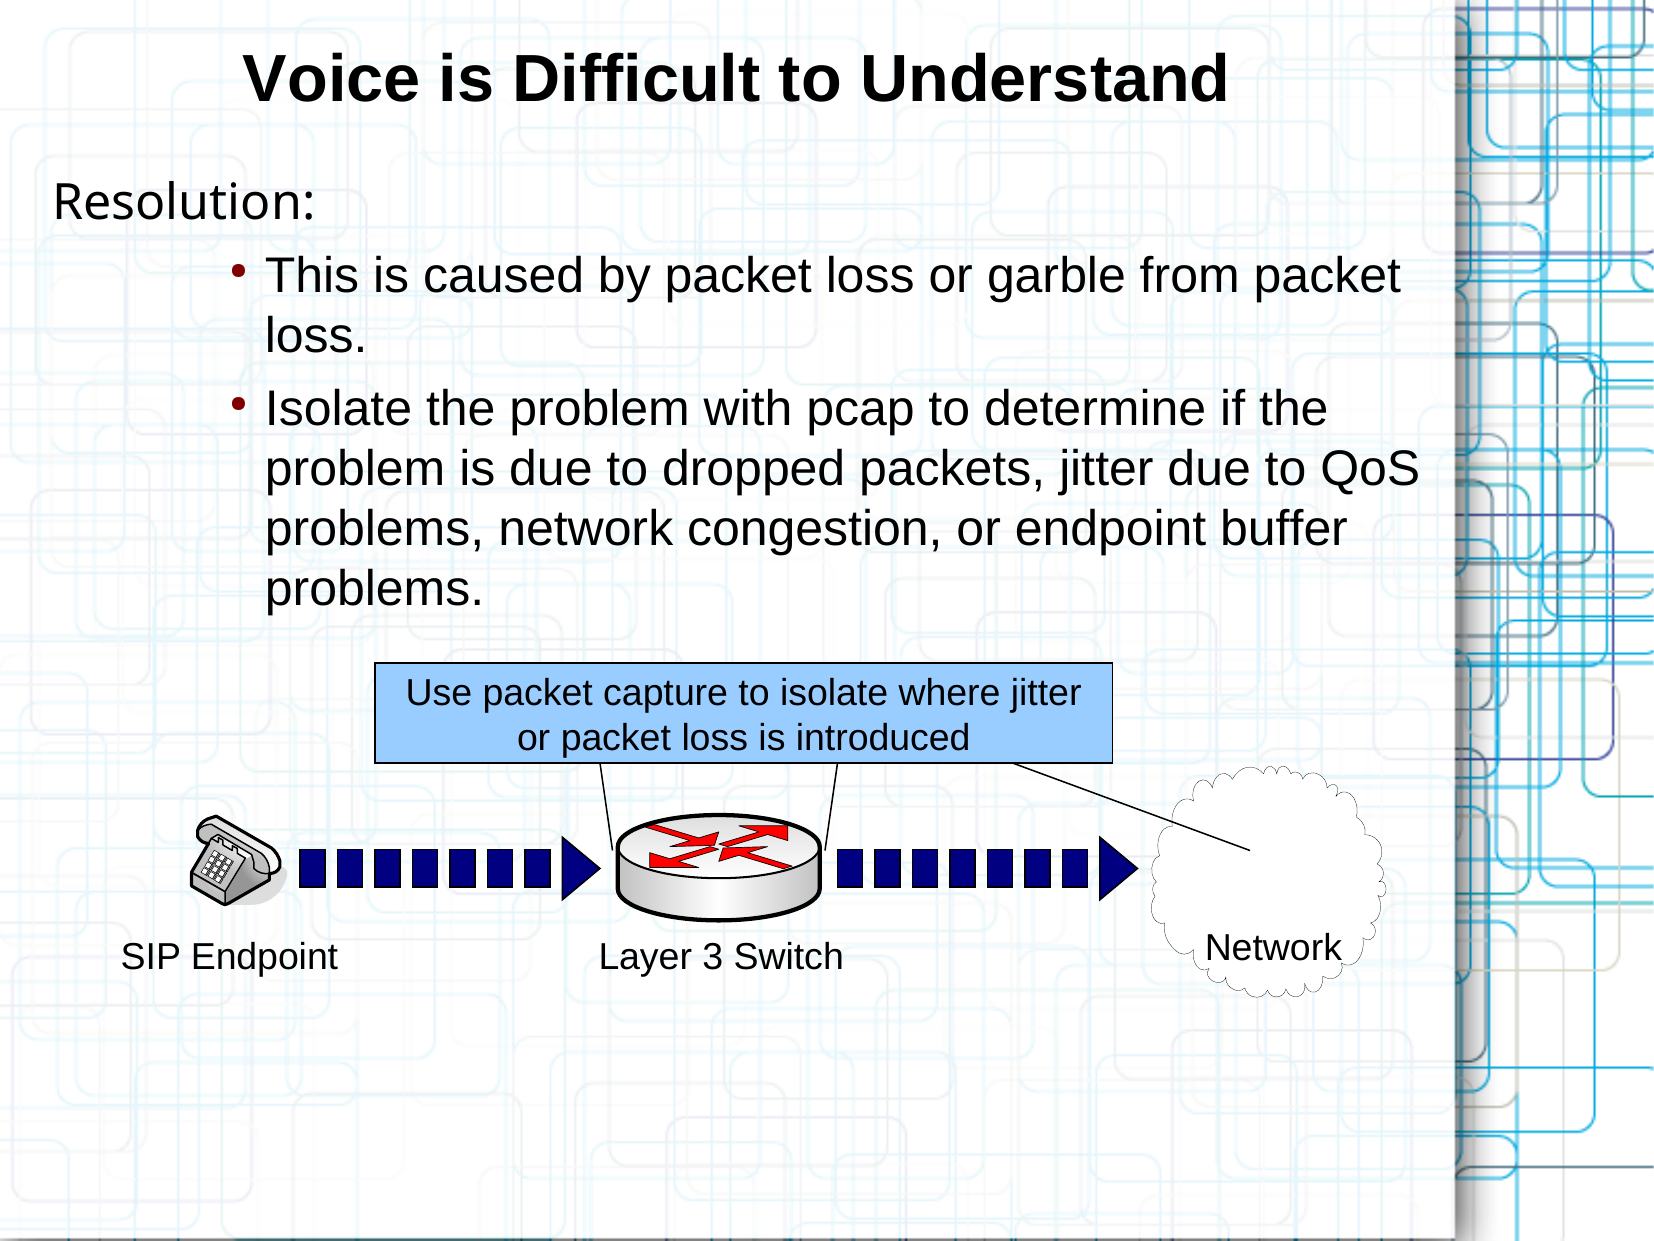

# Voice is Difficult to Understand
Resolution:
This is caused by packet loss or garble from packet loss.
Isolate the problem with pcap to determine if the problem is due to dropped packets, jitter due to QoS problems, network congestion, or endpoint buffer problems.
Use packet capture to isolate where jitter or packet loss is introduced
Network
SIP Endpoint
Layer 3 Switch